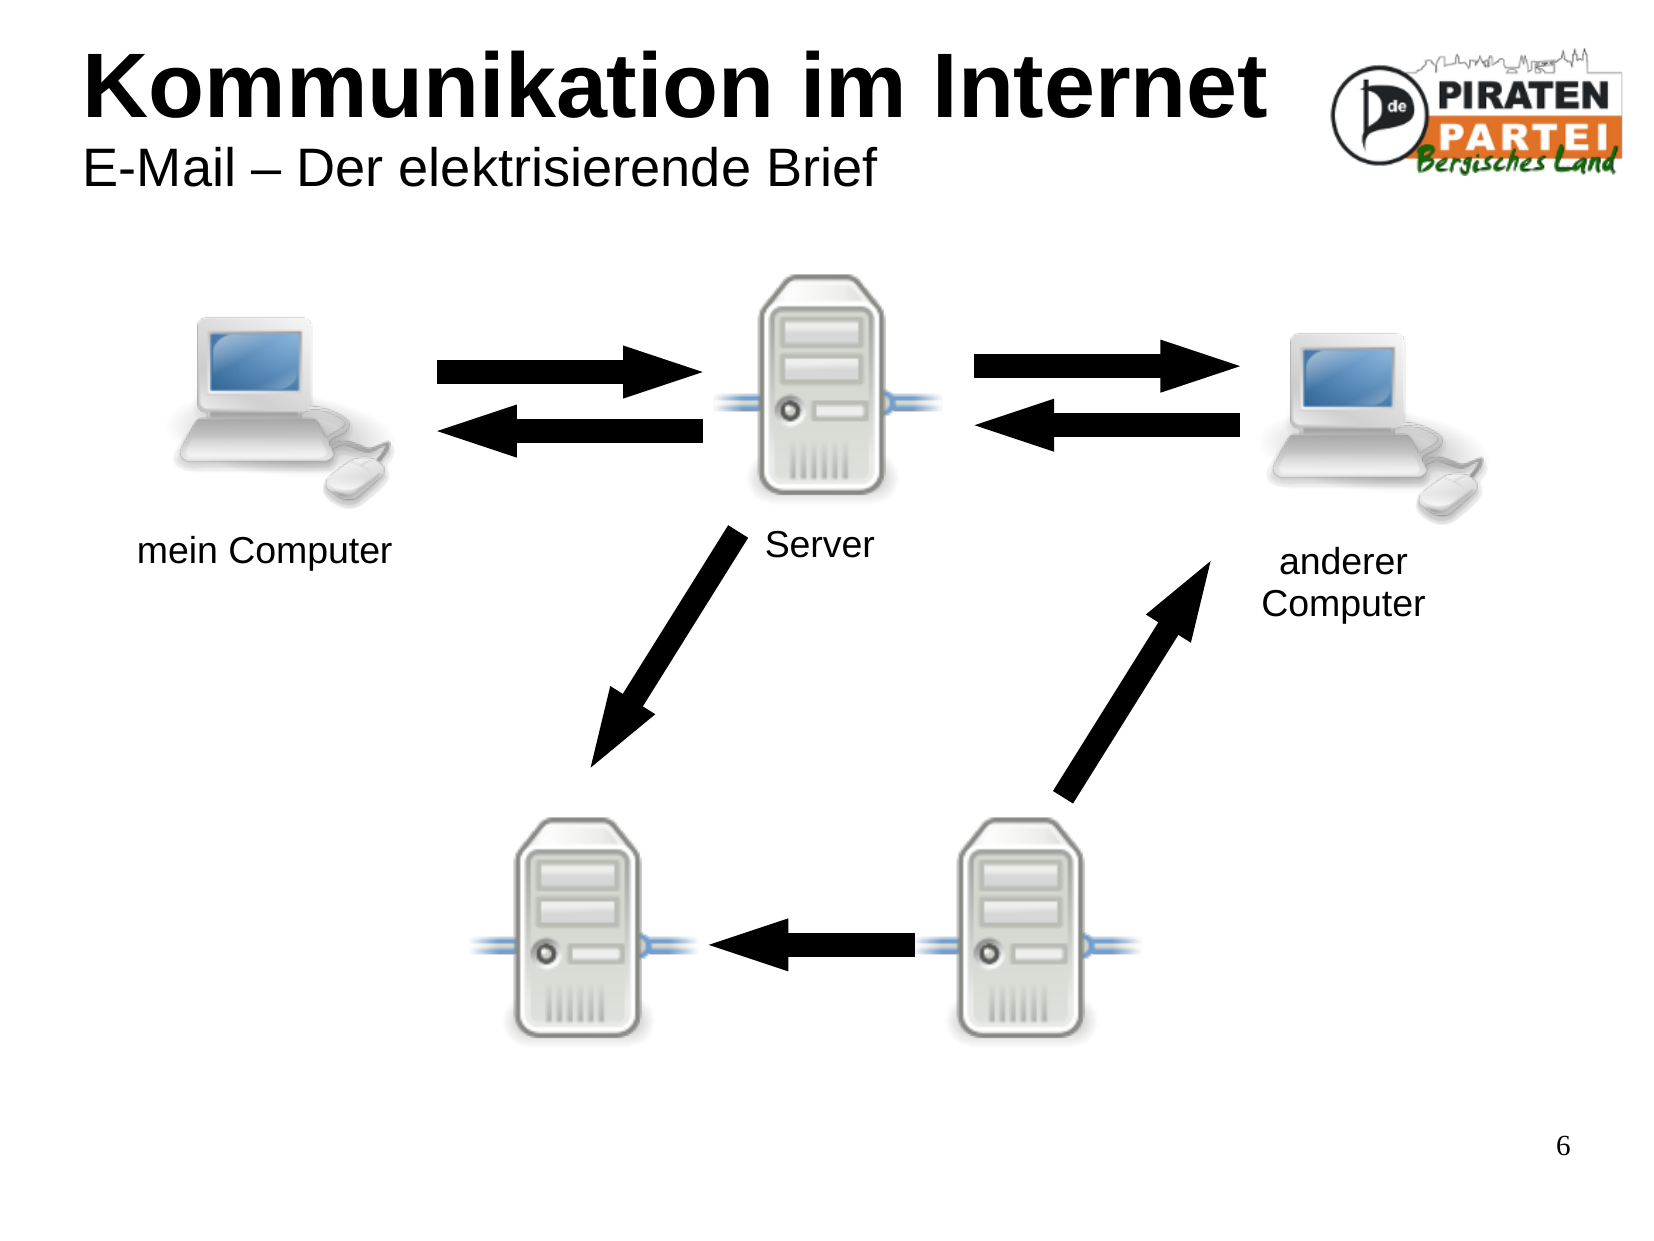

# Kommunikation im Internet E-Mail – Der elektrisierende Brief
Server
mein Computer
anderer Computer
6